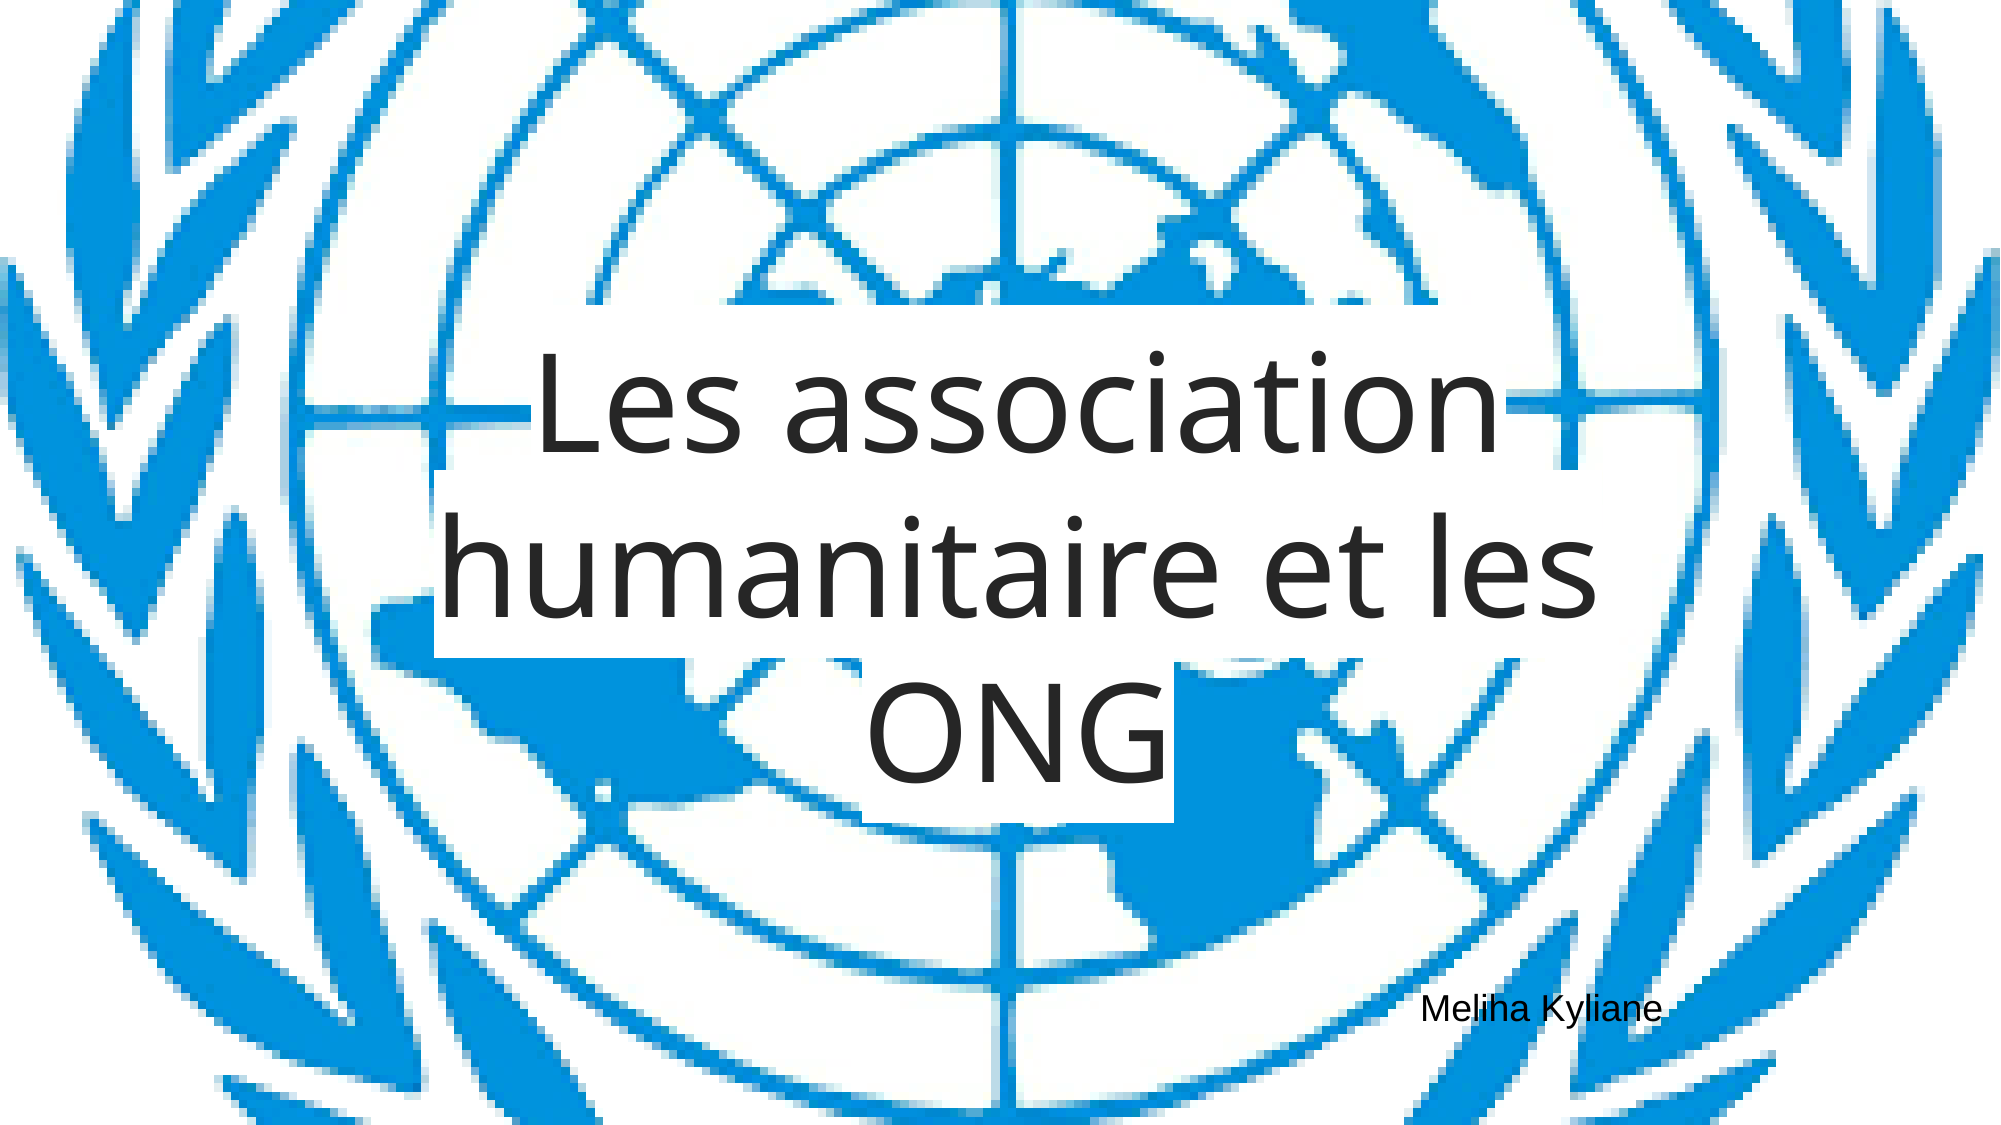

# Les association humanitaire et les ONG
Meliha Kyliane